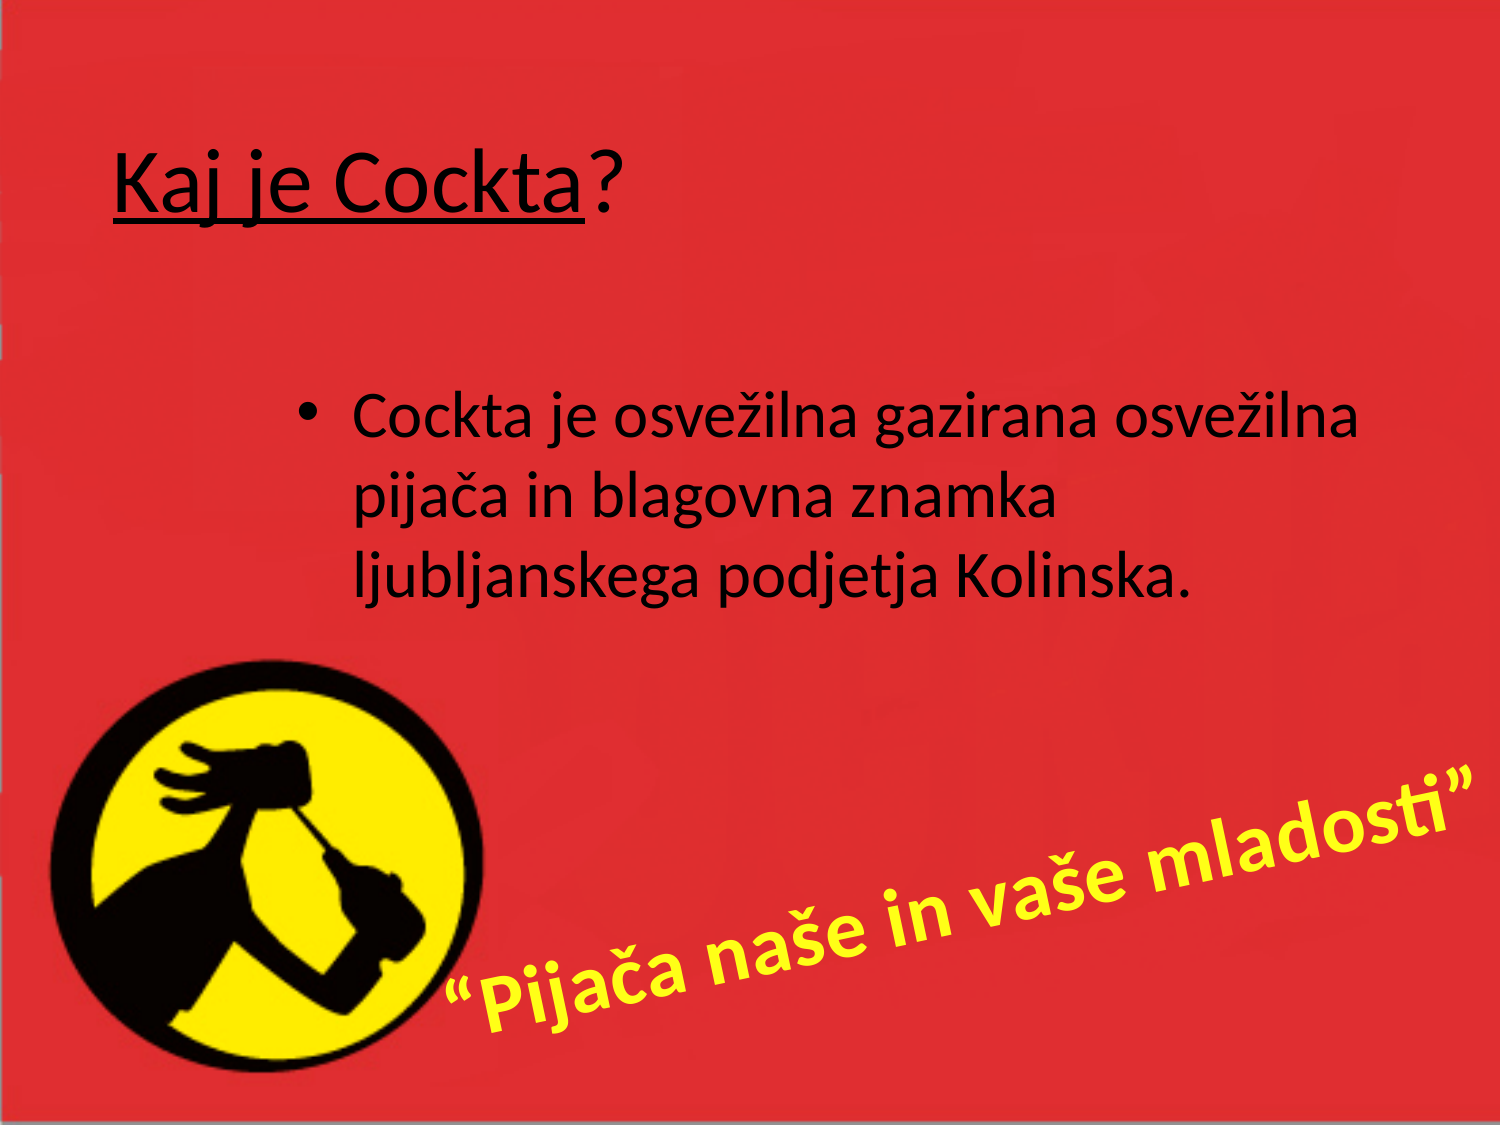

# Kaj je Cockta?
Cockta je osvežilna gazirana osvežilna pijača in blagovna znamka ljubljanskega podjetja Kolinska.
“Pijača naše in vaše mladosti”